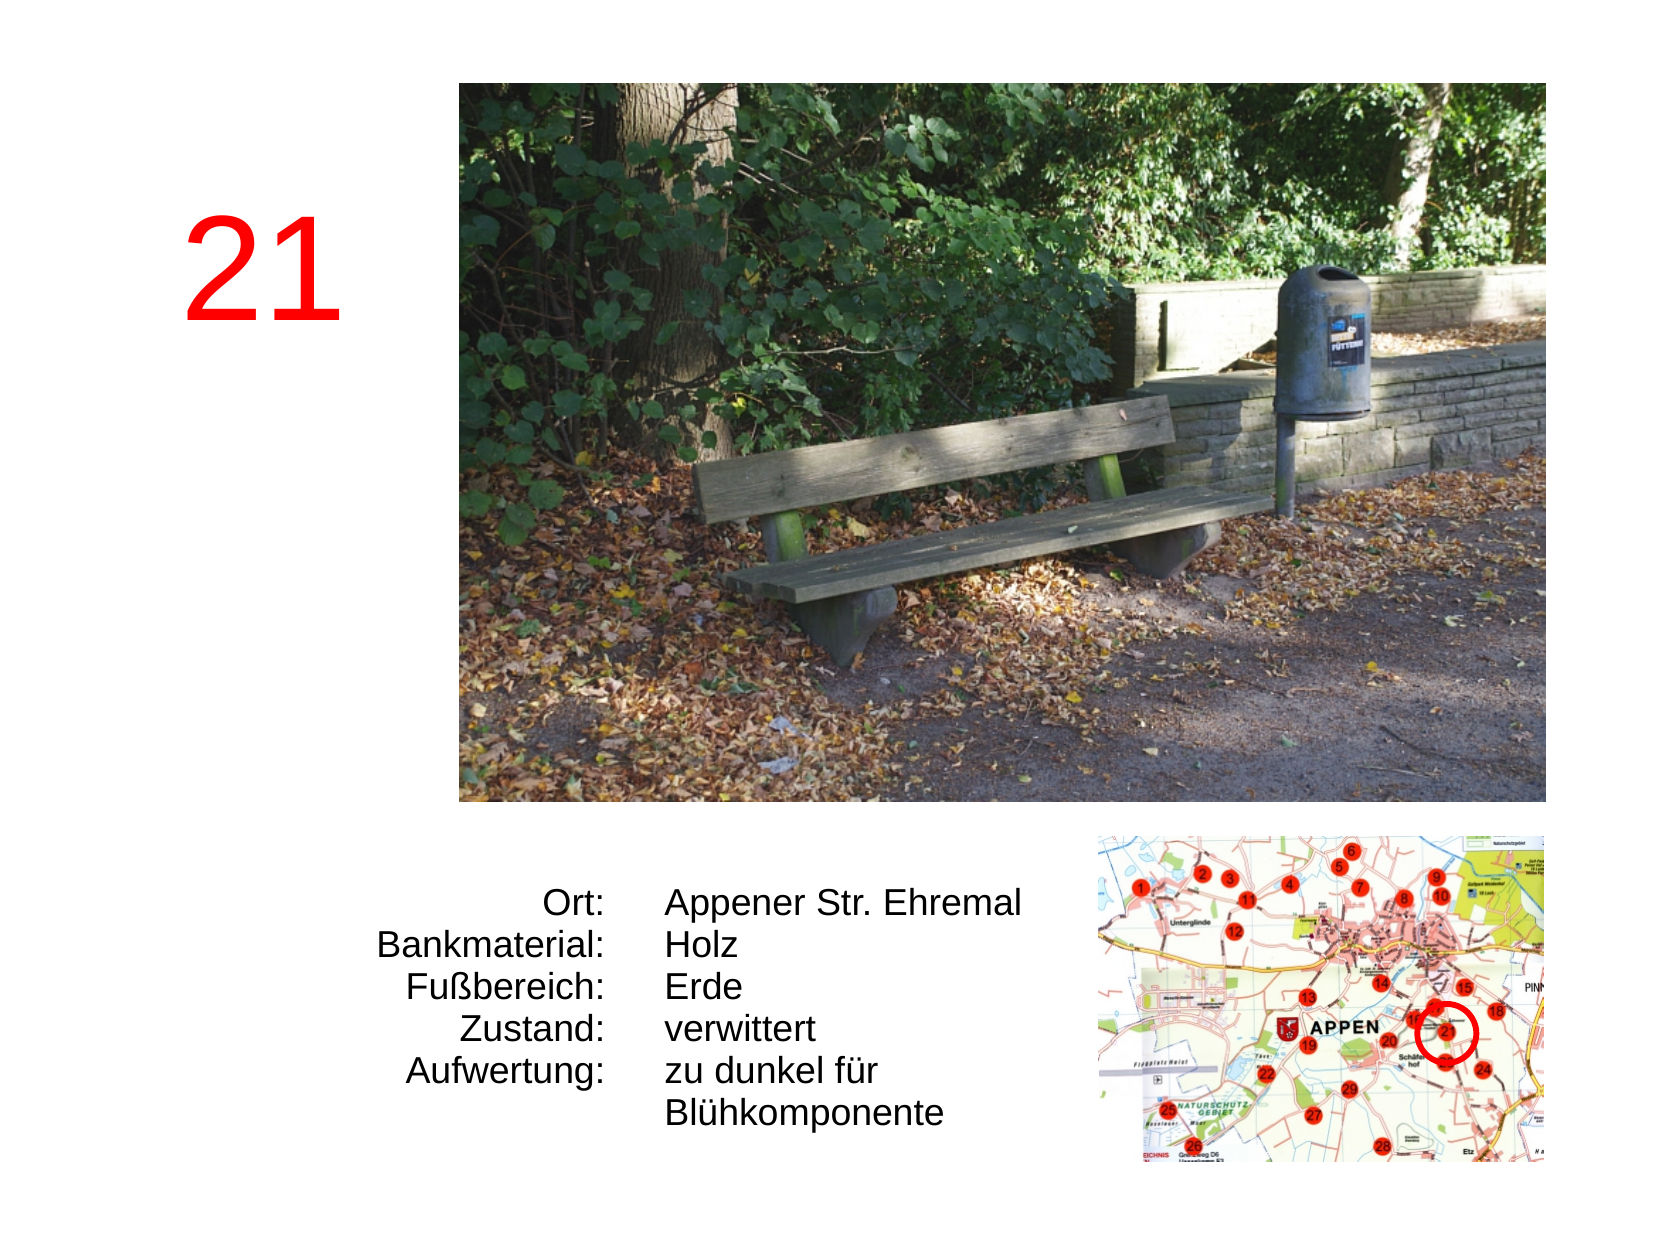

21
IMGP7879rNr21.jpg
	Ort:		Appener Str. Ehremal
	Bankmaterial:		Holz
	Fußbereich:		Erde
	Zustand:		verwittert
	Aufwertung:		zu dunkel für
			Blühkomponente